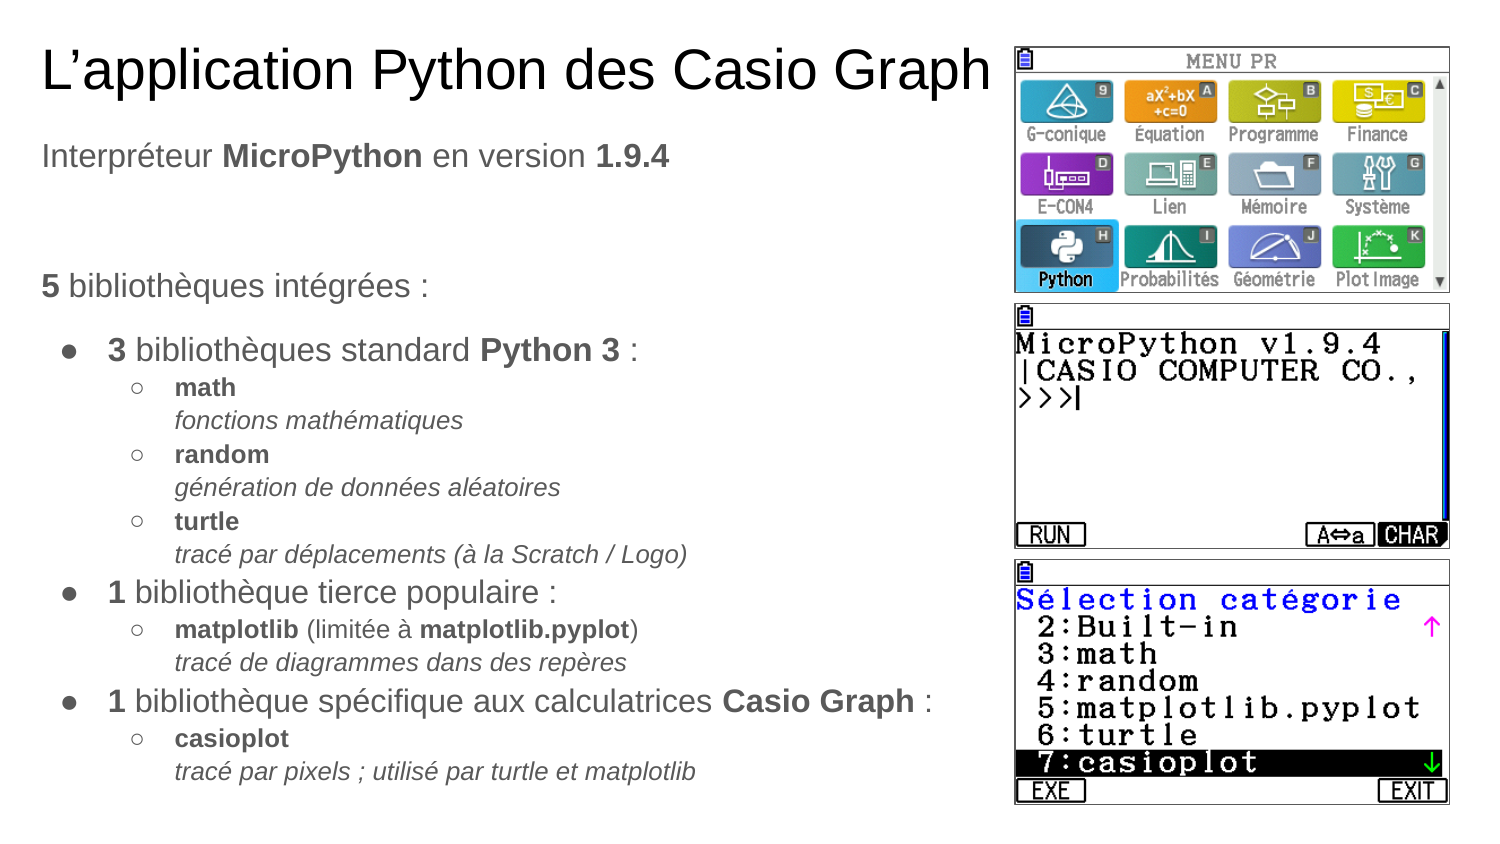

# L’application Python des Casio Graph
Interpréteur MicroPython en version 1.9.4
5 bibliothèques intégrées :
3 bibliothèques standard Python 3 :
math
fonctions mathématiques
random
génération de données aléatoires
turtle
tracé par déplacements (à la Scratch / Logo)
1 bibliothèque tierce populaire :
matplotlib (limitée à matplotlib.pyplot)
tracé de diagrammes dans des repères
1 bibliothèque spécifique aux calculatrices Casio Graph :
casioplot
tracé par pixels ; utilisé par turtle et matplotlib